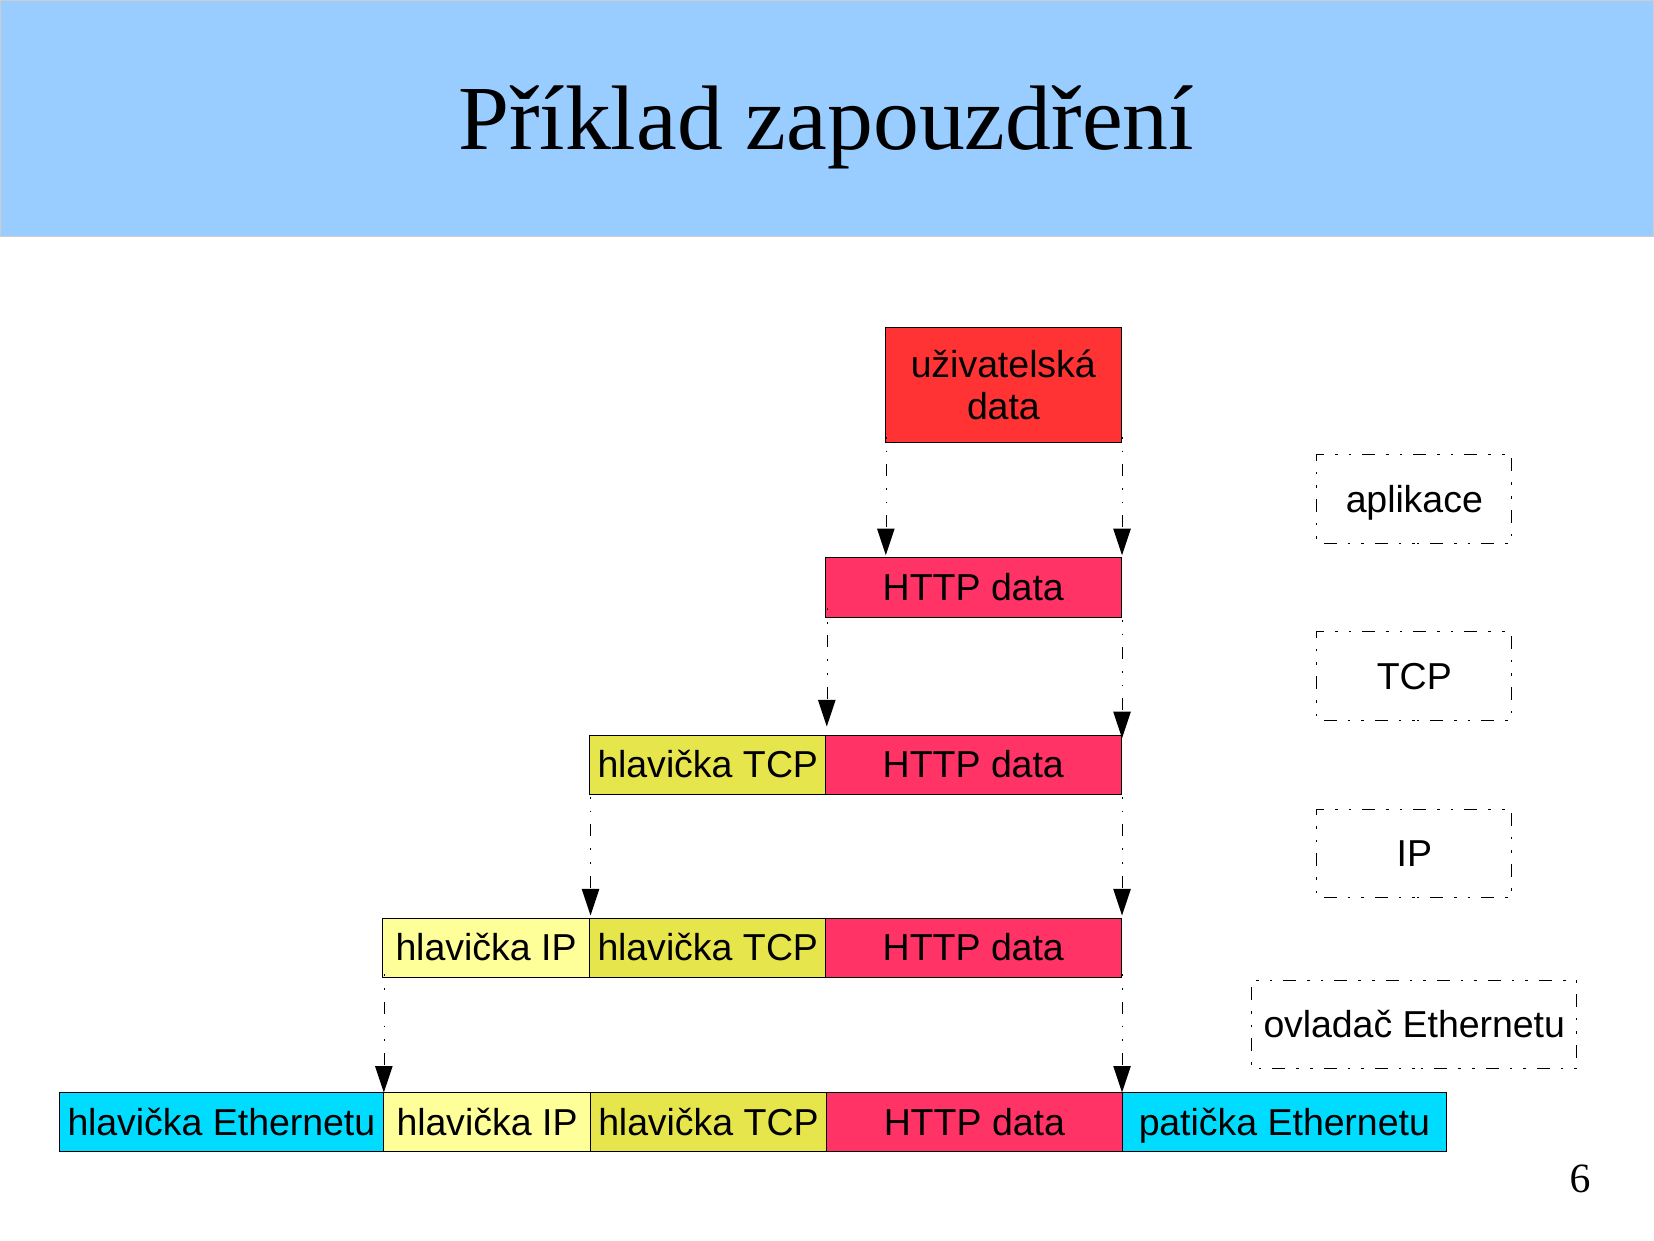

# Příklad zapouzdření
uživatelská
data
aplikace
HTTP data
TCP
hlavička TCP
HTTP data
IP
hlavička IP
hlavička TCP
HTTP data
ovladač Ethernetu
hlavička Ethernetu
hlavička IP
hlavička TCP
HTTP data
patička Ethernetu